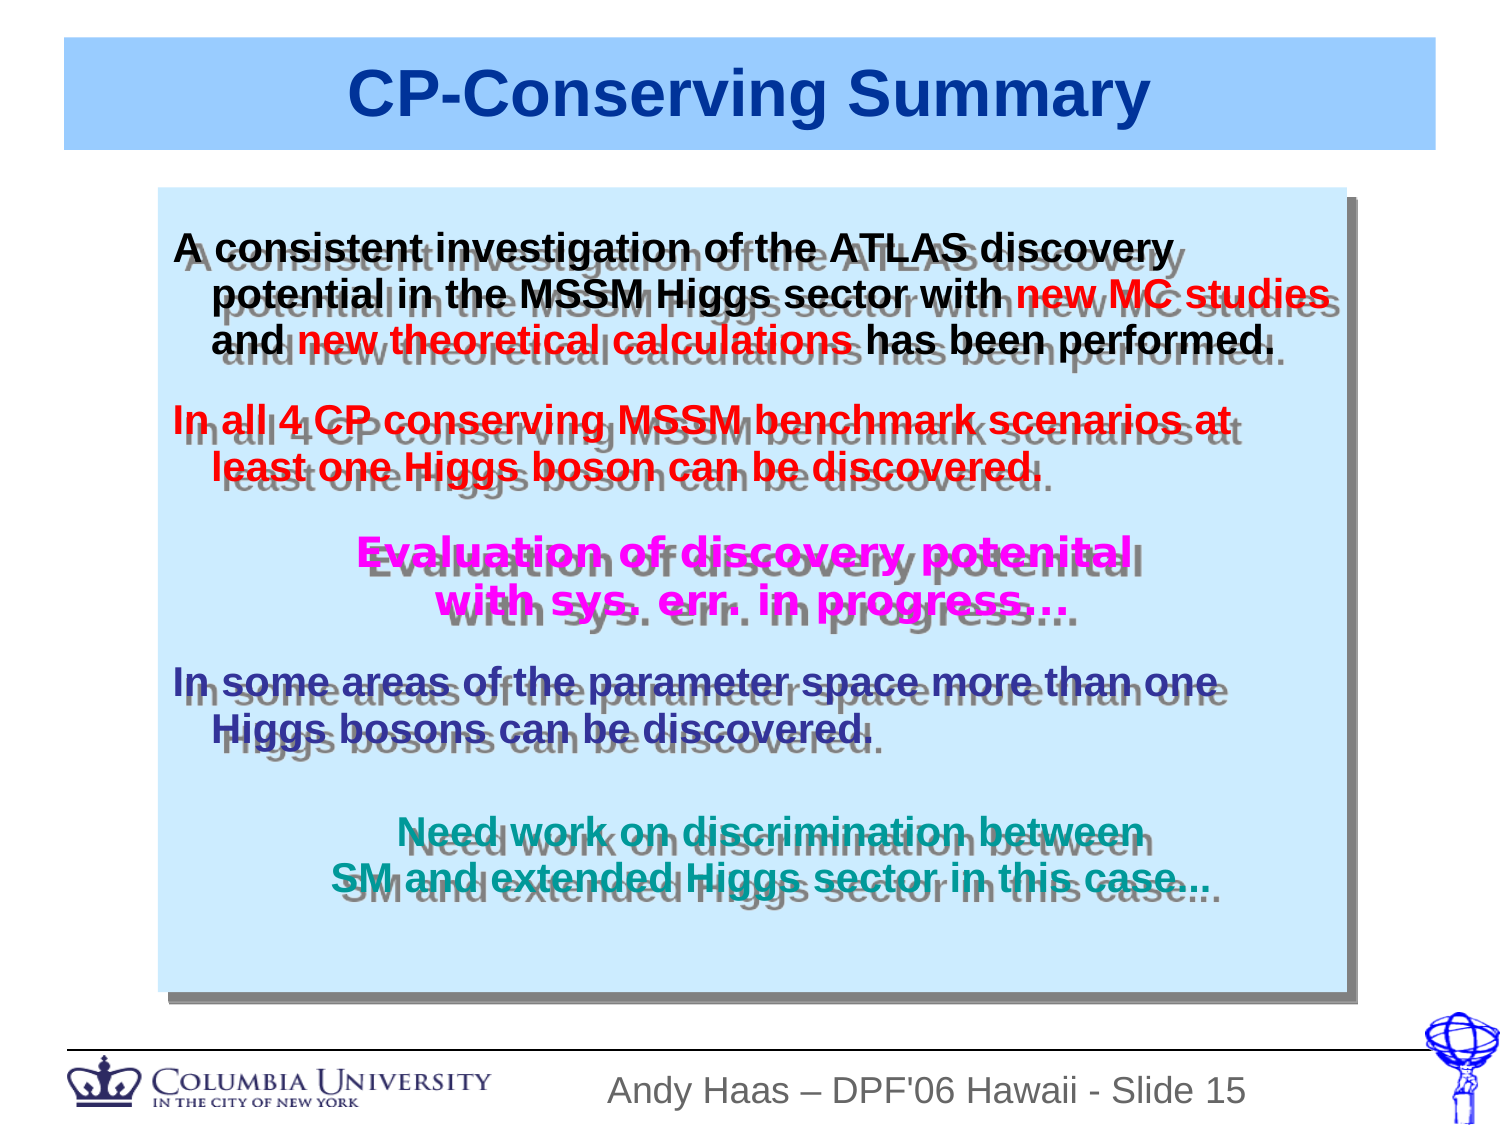

# CP-Conserving Summary
A consistent investigation of the ATLAS discovery potential in the MSSM Higgs sector with new MC studies and new theoretical calculations has been performed.
In all 4 CP conserving MSSM benchmark scenarios at least one Higgs boson can be discovered.
Evaluation of discovery potenital
with sys. err. in progress...
In some areas of the parameter space more than one Higgs bosons can be discovered.
Need work on discrimination between
SM and extended Higgs sector in this case...